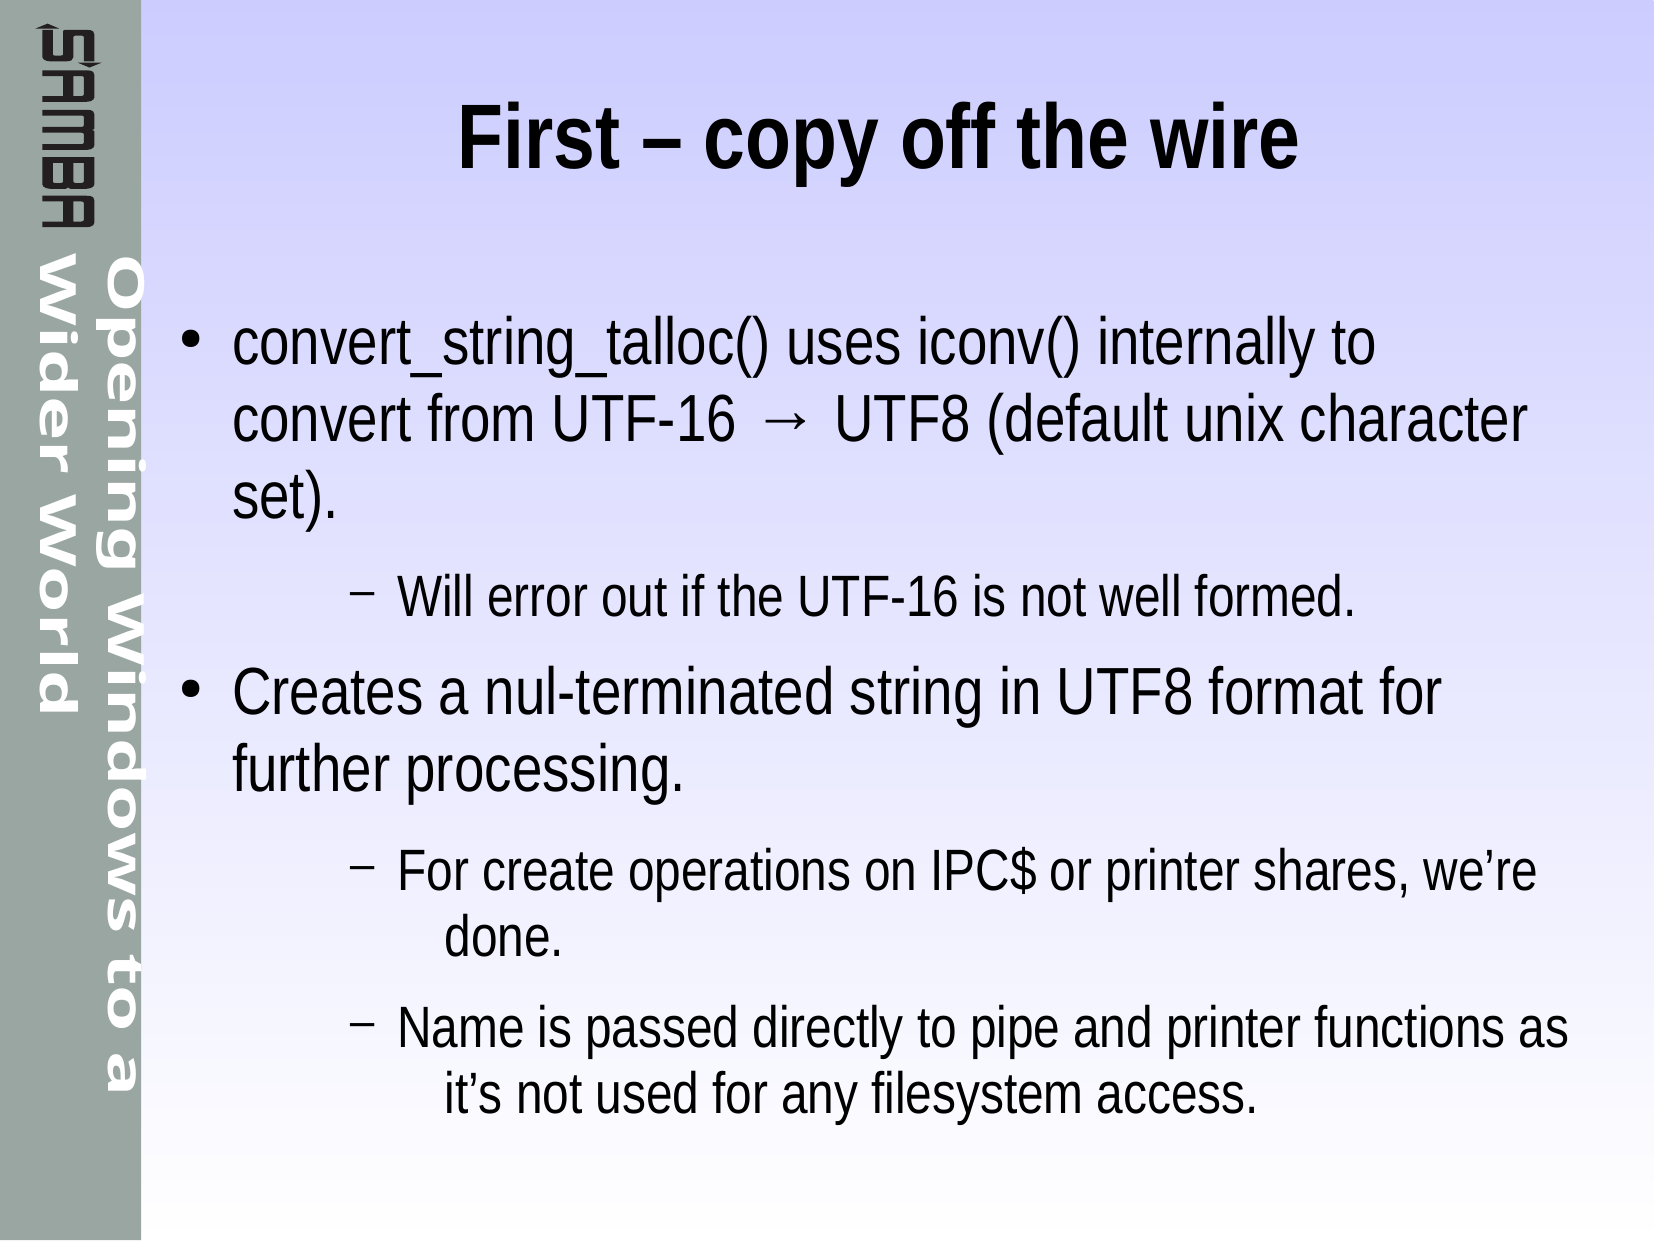

# First – copy off the wire
convert_string_talloc() uses iconv() internally to convert from UTF-16 → UTF8 (default unix character set).
Will error out if the UTF-16 is not well formed.
Creates a nul-terminated string in UTF8 format for further processing.
For create operations on IPC$ or printer shares, we’re done.
Name is passed directly to pipe and printer functions as it’s not used for any filesystem access.